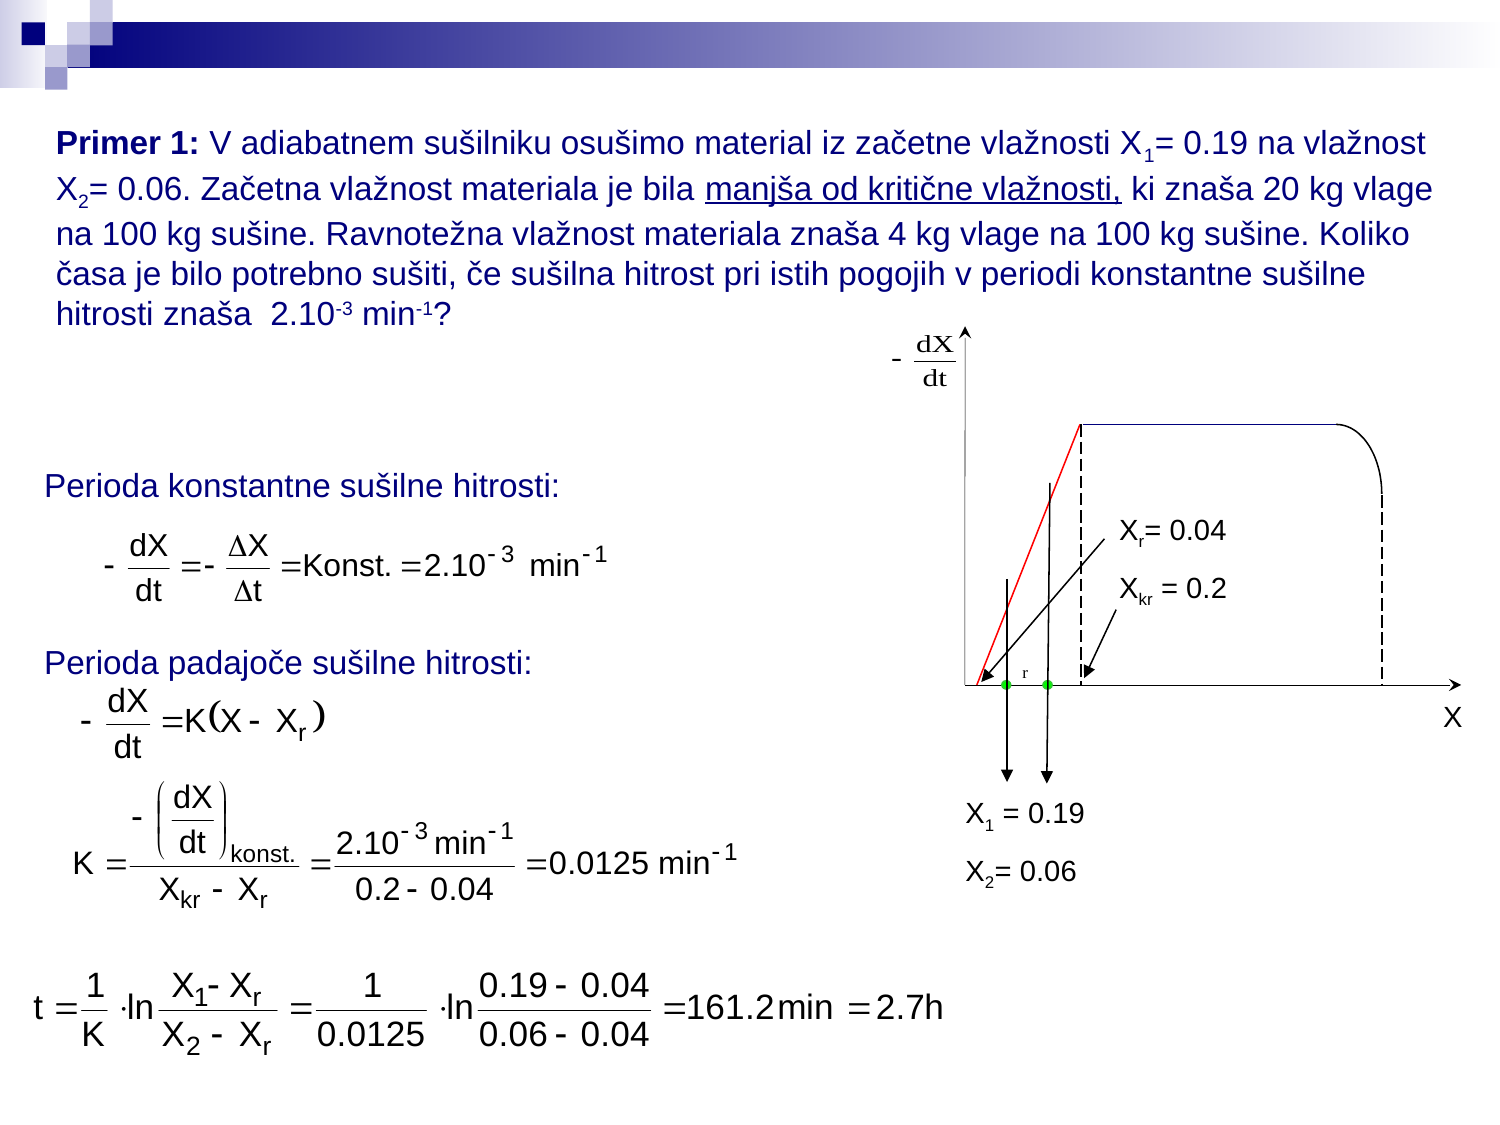

Primer 1: V adiabatnem sušilniku osušimo material iz začetne vlažnosti X1= 0.19 na vlažnost X2= 0.06. Začetna vlažnost materiala je bila manjša od kritične vlažnosti, ki znaša 20 kg vlage na 100 kg sušine. Ravnotežna vlažnost materiala znaša 4 kg vlage na 100 kg sušine. Koliko časa je bilo potrebno sušiti, če sušilna hitrost pri istih pogojih v periodi konstantne sušilne hitrosti znaša 2.10-3 min-1?
Xr= 0.04
Xkr = 0.2
r
X1 = 0.19
X2= 0.06
Perioda konstantne sušilne hitrosti:
Perioda padajoče sušilne hitrosti:
X